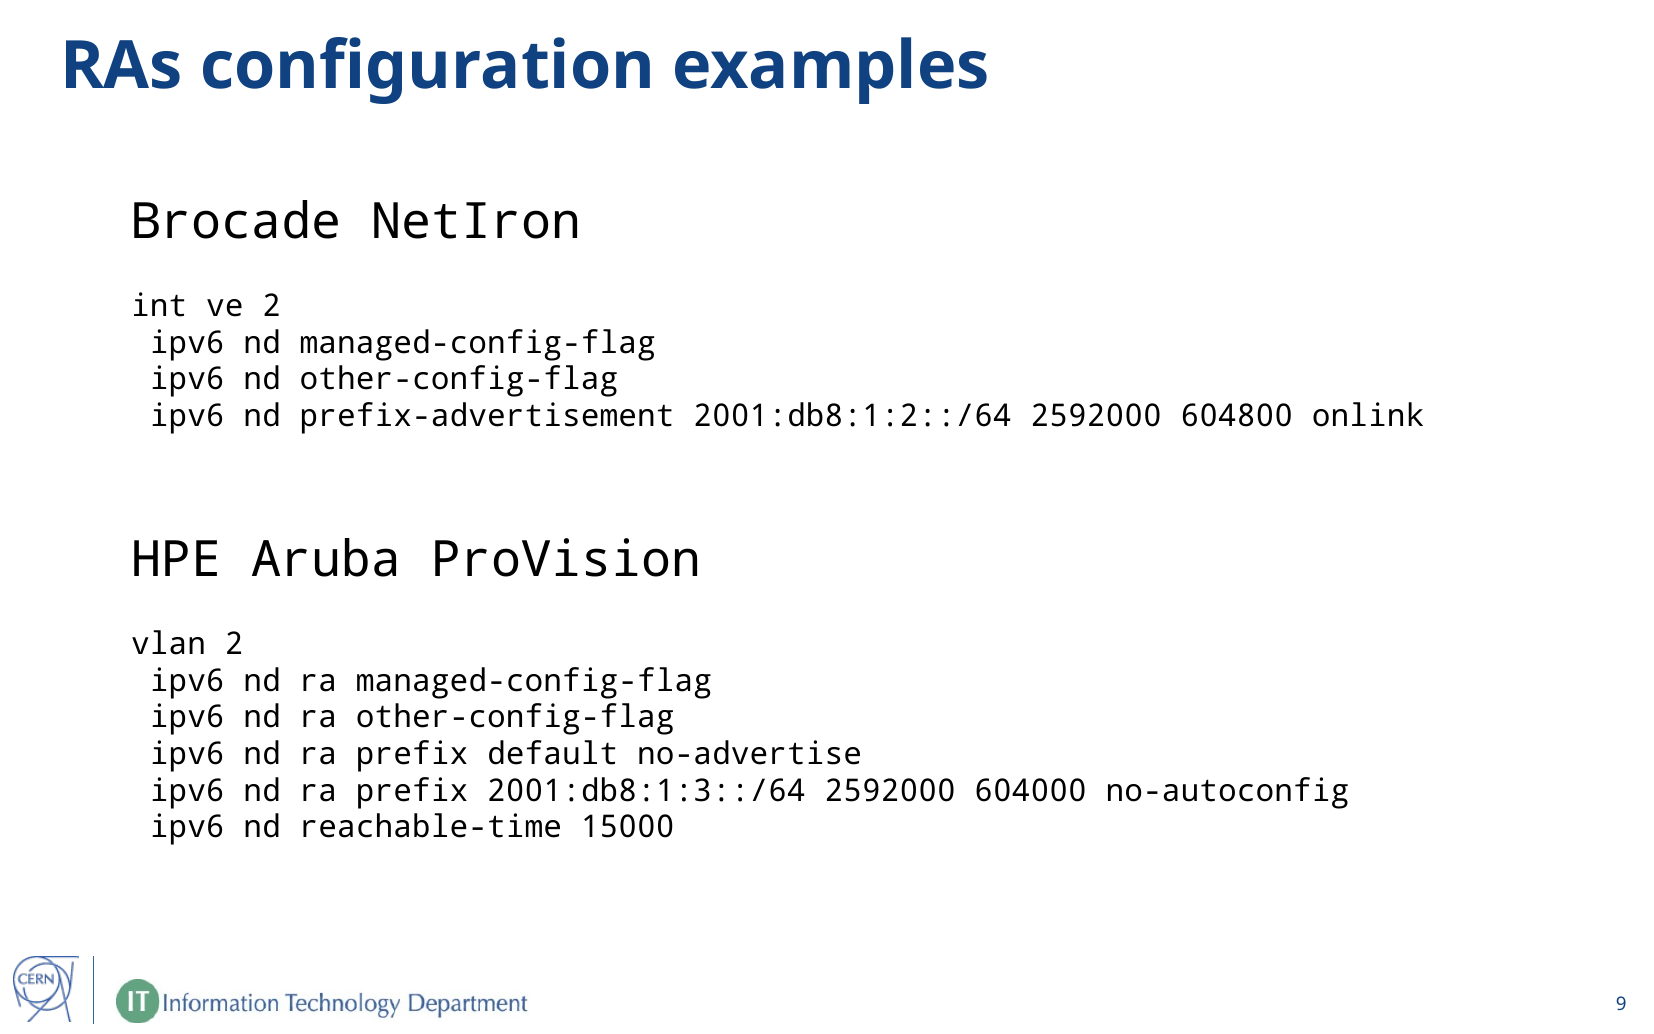

# RAs configuration examples
Brocade NetIron
int ve 2
 ipv6 nd managed-config-flag
 ipv6 nd other-config-flag
 ipv6 nd prefix-advertisement 2001:db8:1:2::/64 2592000 604800 onlink
HPE Aruba ProVision
vlan 2
 ipv6 nd ra managed-config-flag
 ipv6 nd ra other-config-flag
 ipv6 nd ra prefix default no-advertise
 ipv6 nd ra prefix 2001:db8:1:3::/64 2592000 604000 no-autoconfig
 ipv6 nd reachable-time 15000